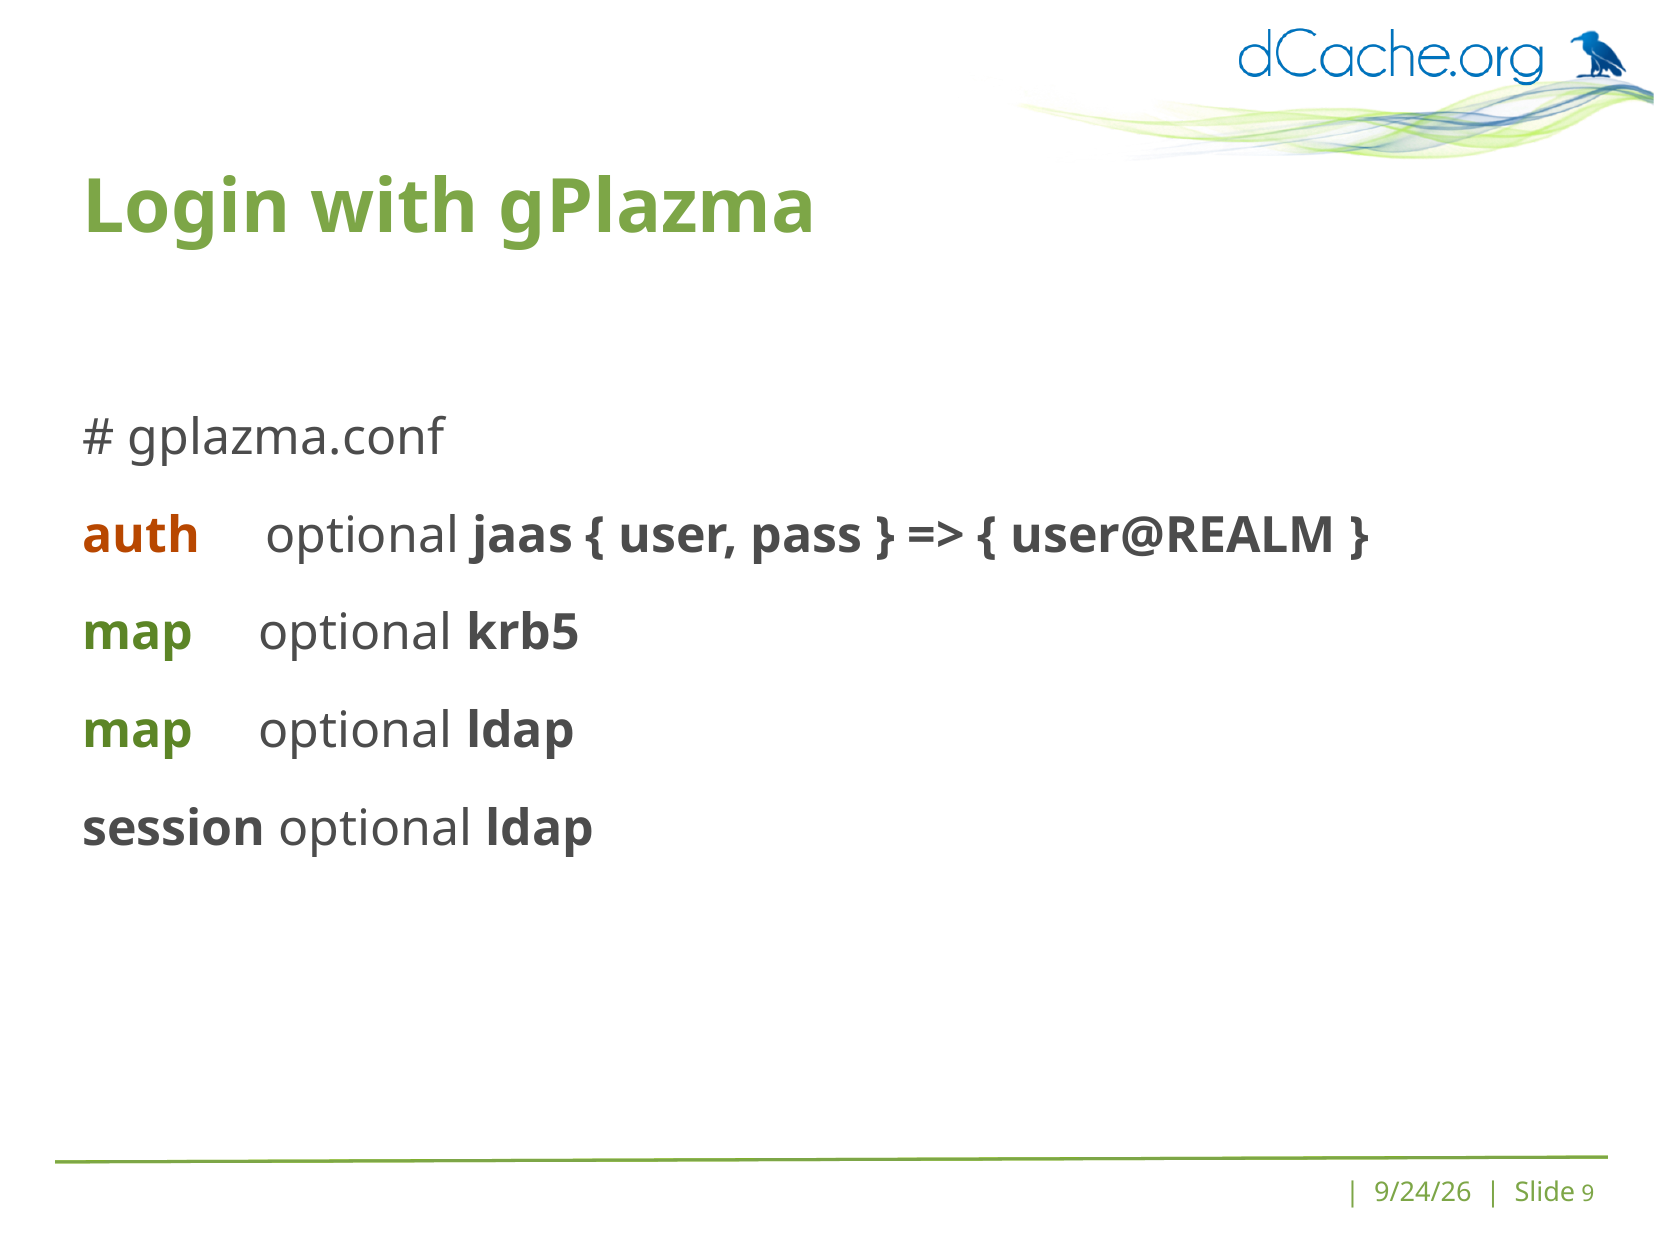

# Login with gPlazma
# gplazma.conf
auth optional jaas { user, pass } => { user@REALM }
map optional krb5
map optional ldap
session optional ldap
9